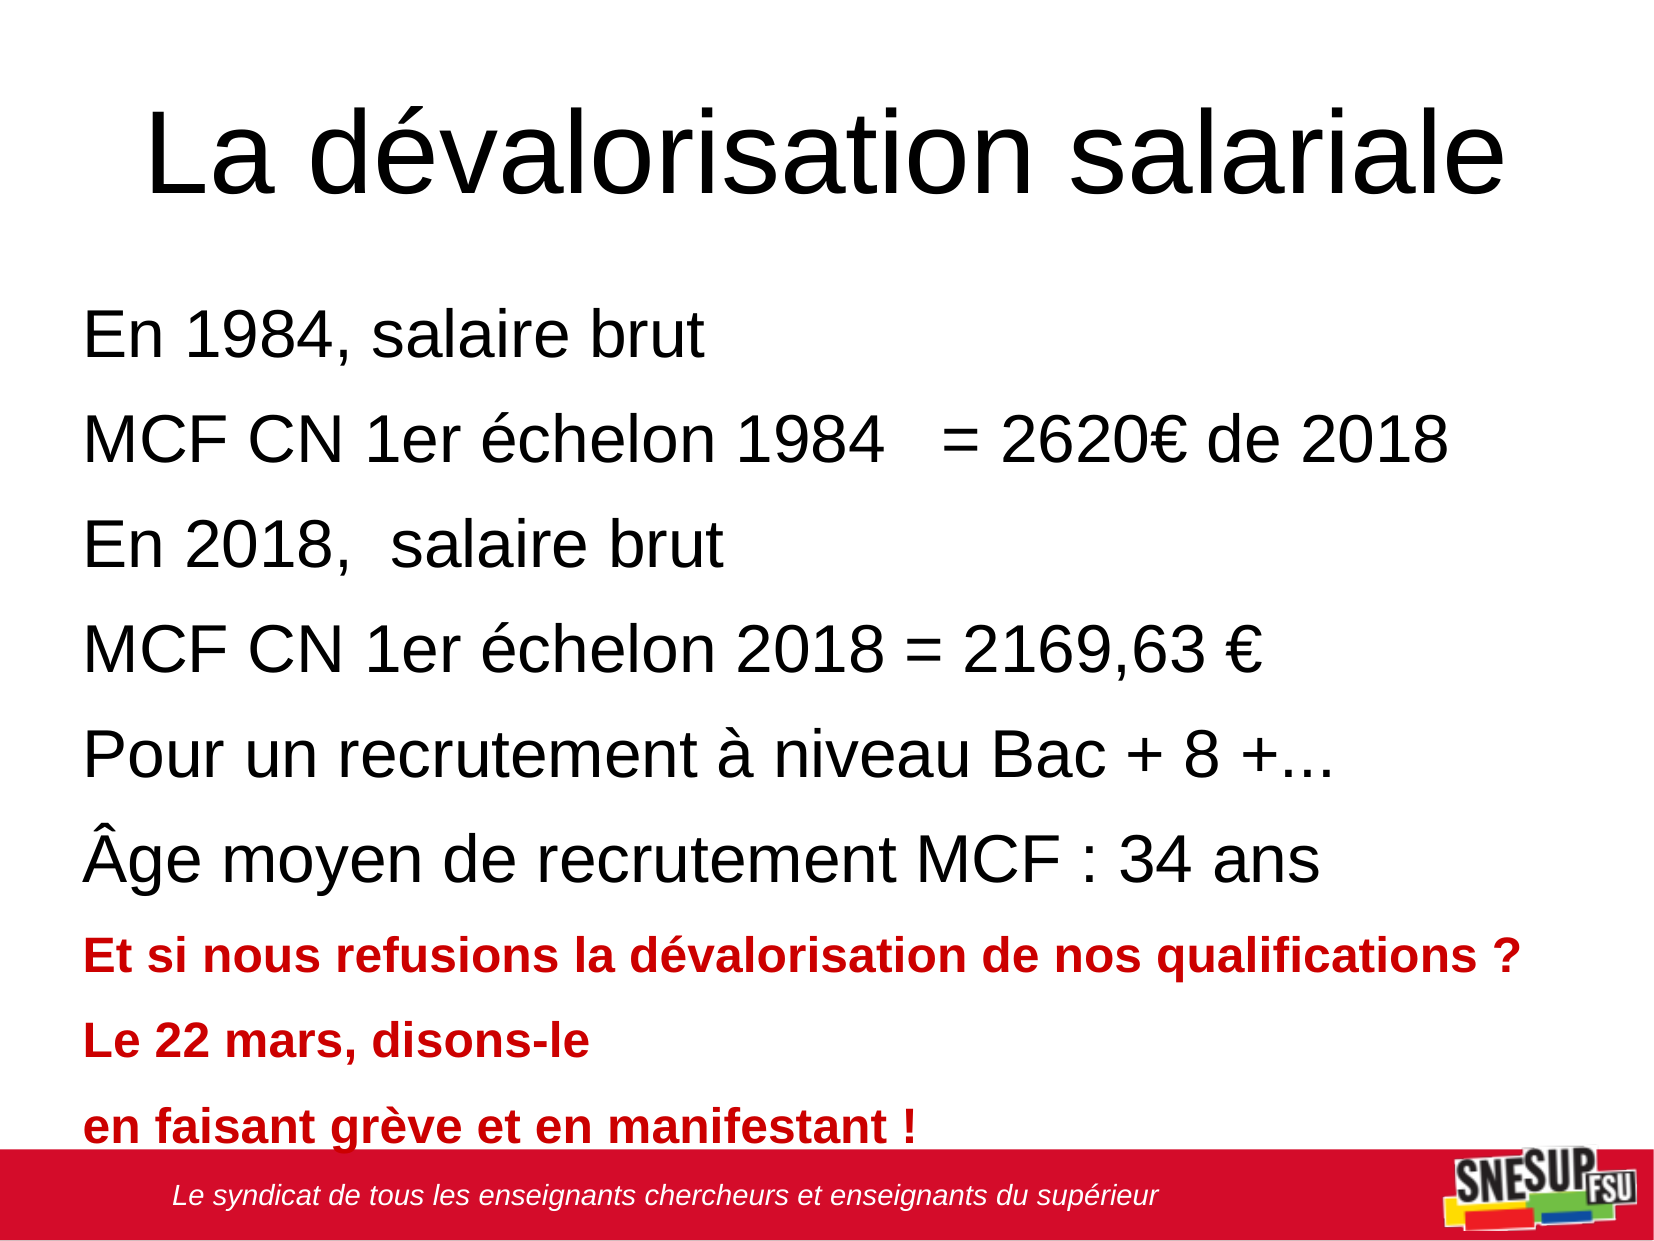

# La dévalorisation salariale
En 1984, salaire brut
MCF CN 1er échelon 1984 = 2620€ de 2018
En 2018, salaire brut
MCF CN 1er échelon 2018 = 2169,63 €
Pour un recrutement à niveau Bac + 8 +...
Âge moyen de recrutement MCF : 34 ans
Et si nous refusions la dévalorisation de nos qualifications ?
Le 22 mars, disons-le
en faisant grève et en manifestant !